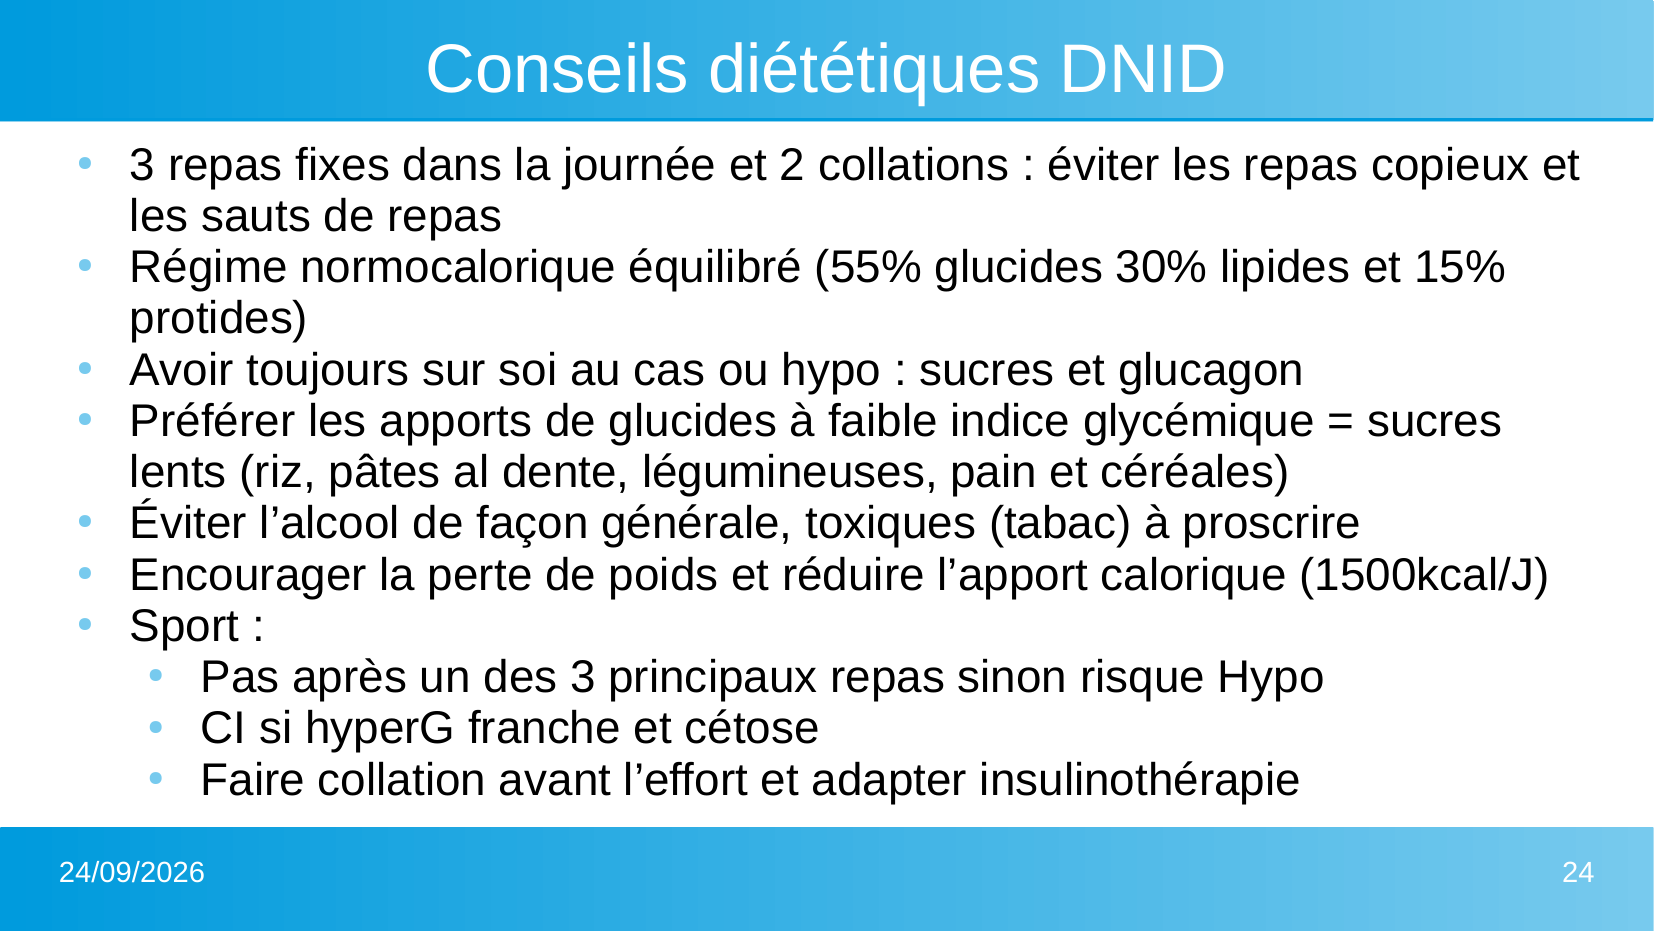

# Conseils diététiques DNID
3 repas fixes dans la journée et 2 collations : éviter les repas copieux et les sauts de repas
Régime normocalorique équilibré (55% glucides 30% lipides et 15% protides)
Avoir toujours sur soi au cas ou hypo : sucres et glucagon
Préférer les apports de glucides à faible indice glycémique = sucres lents (riz, pâtes al dente, légumineuses, pain et céréales)
Éviter l’alcool de façon générale, toxiques (tabac) à proscrire
Encourager la perte de poids et réduire l’apport calorique (1500kcal/J)
Sport :
Pas après un des 3 principaux repas sinon risque Hypo
CI si hyperG franche et cétose
Faire collation avant l’effort et adapter insulinothérapie
24